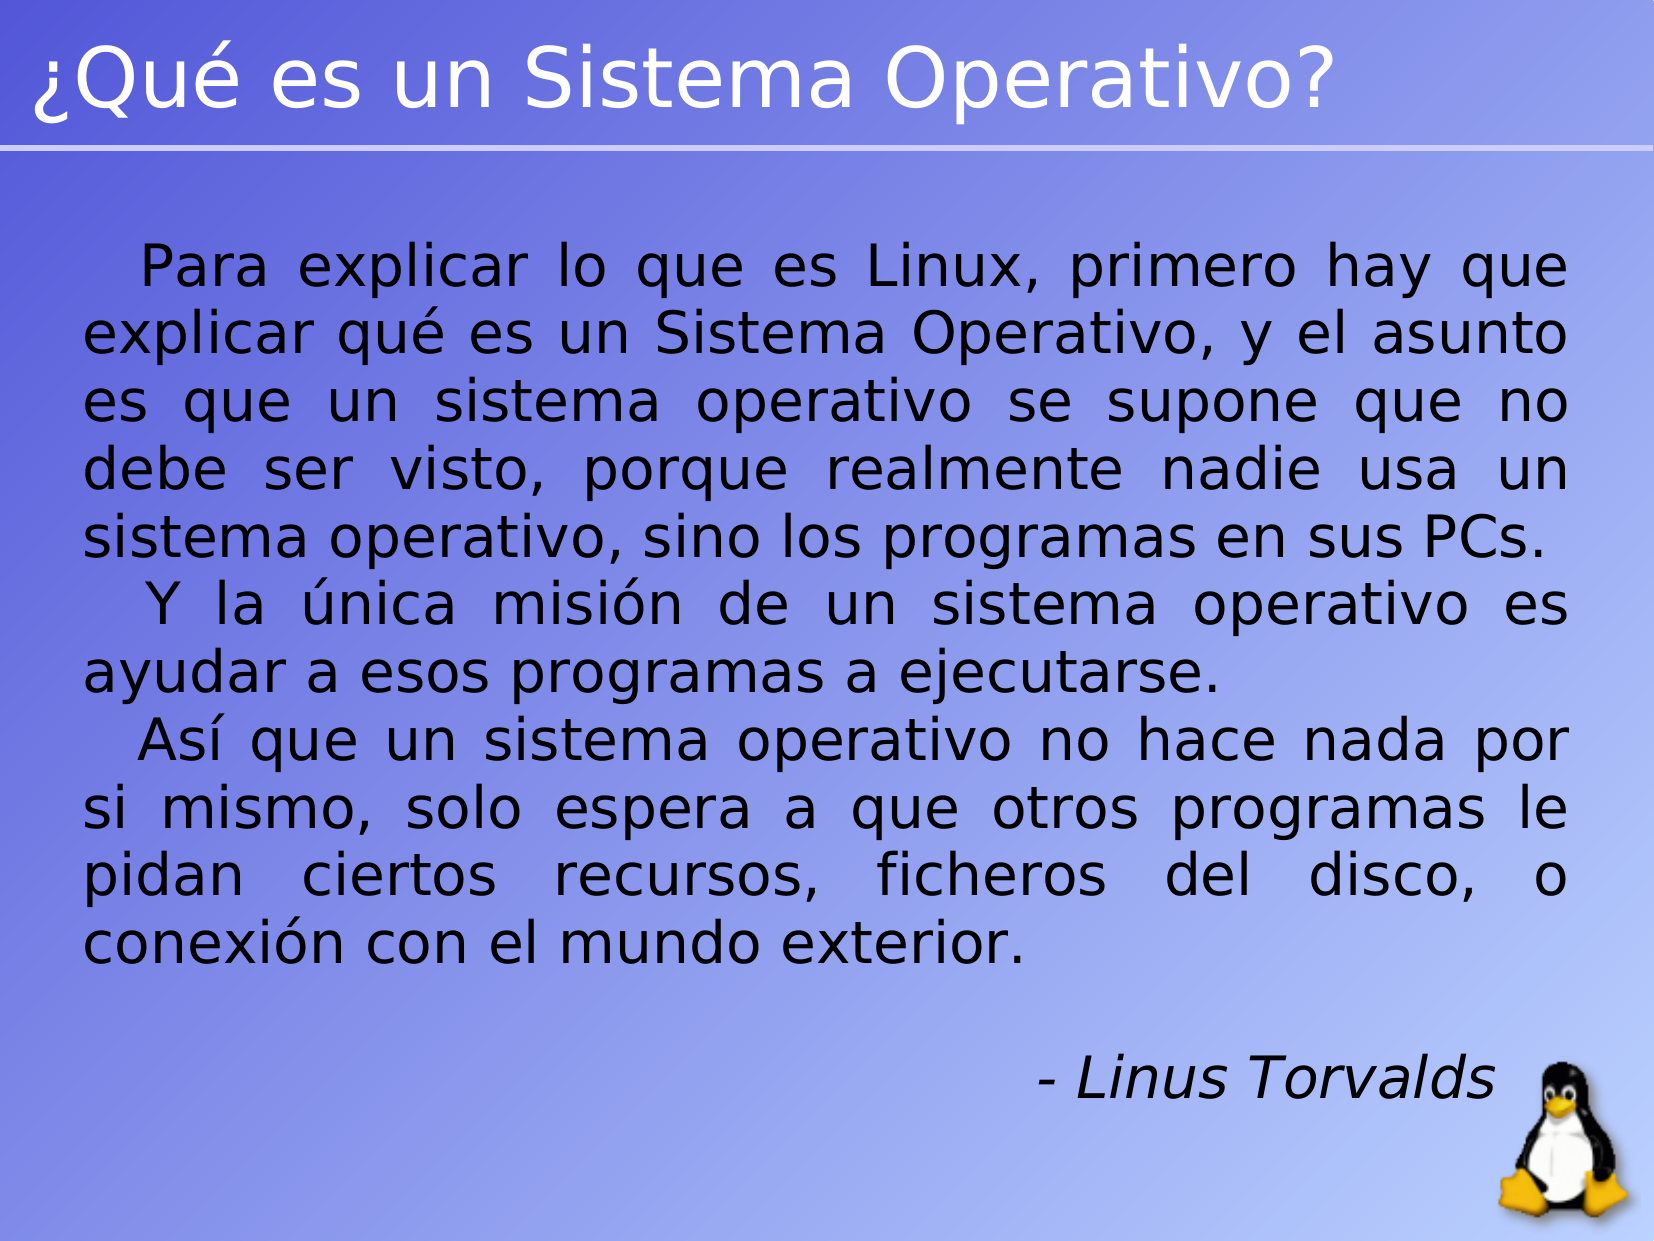

# ¿Qué es un Sistema Operativo?
 Para explicar lo que es Linux, primero hay que explicar qué es un Sistema Operativo, y el asunto es que un sistema operativo se supone que no debe ser visto, porque realmente nadie usa un sistema operativo, sino los programas en sus PCs.
 Y la única misión de un sistema operativo es ayudar a esos programas a ejecutarse.
 Así que un sistema operativo no hace nada por si mismo, solo espera a que otros programas le pidan ciertos recursos, ficheros del disco, o conexión con el mundo exterior.
- Linus Torvalds